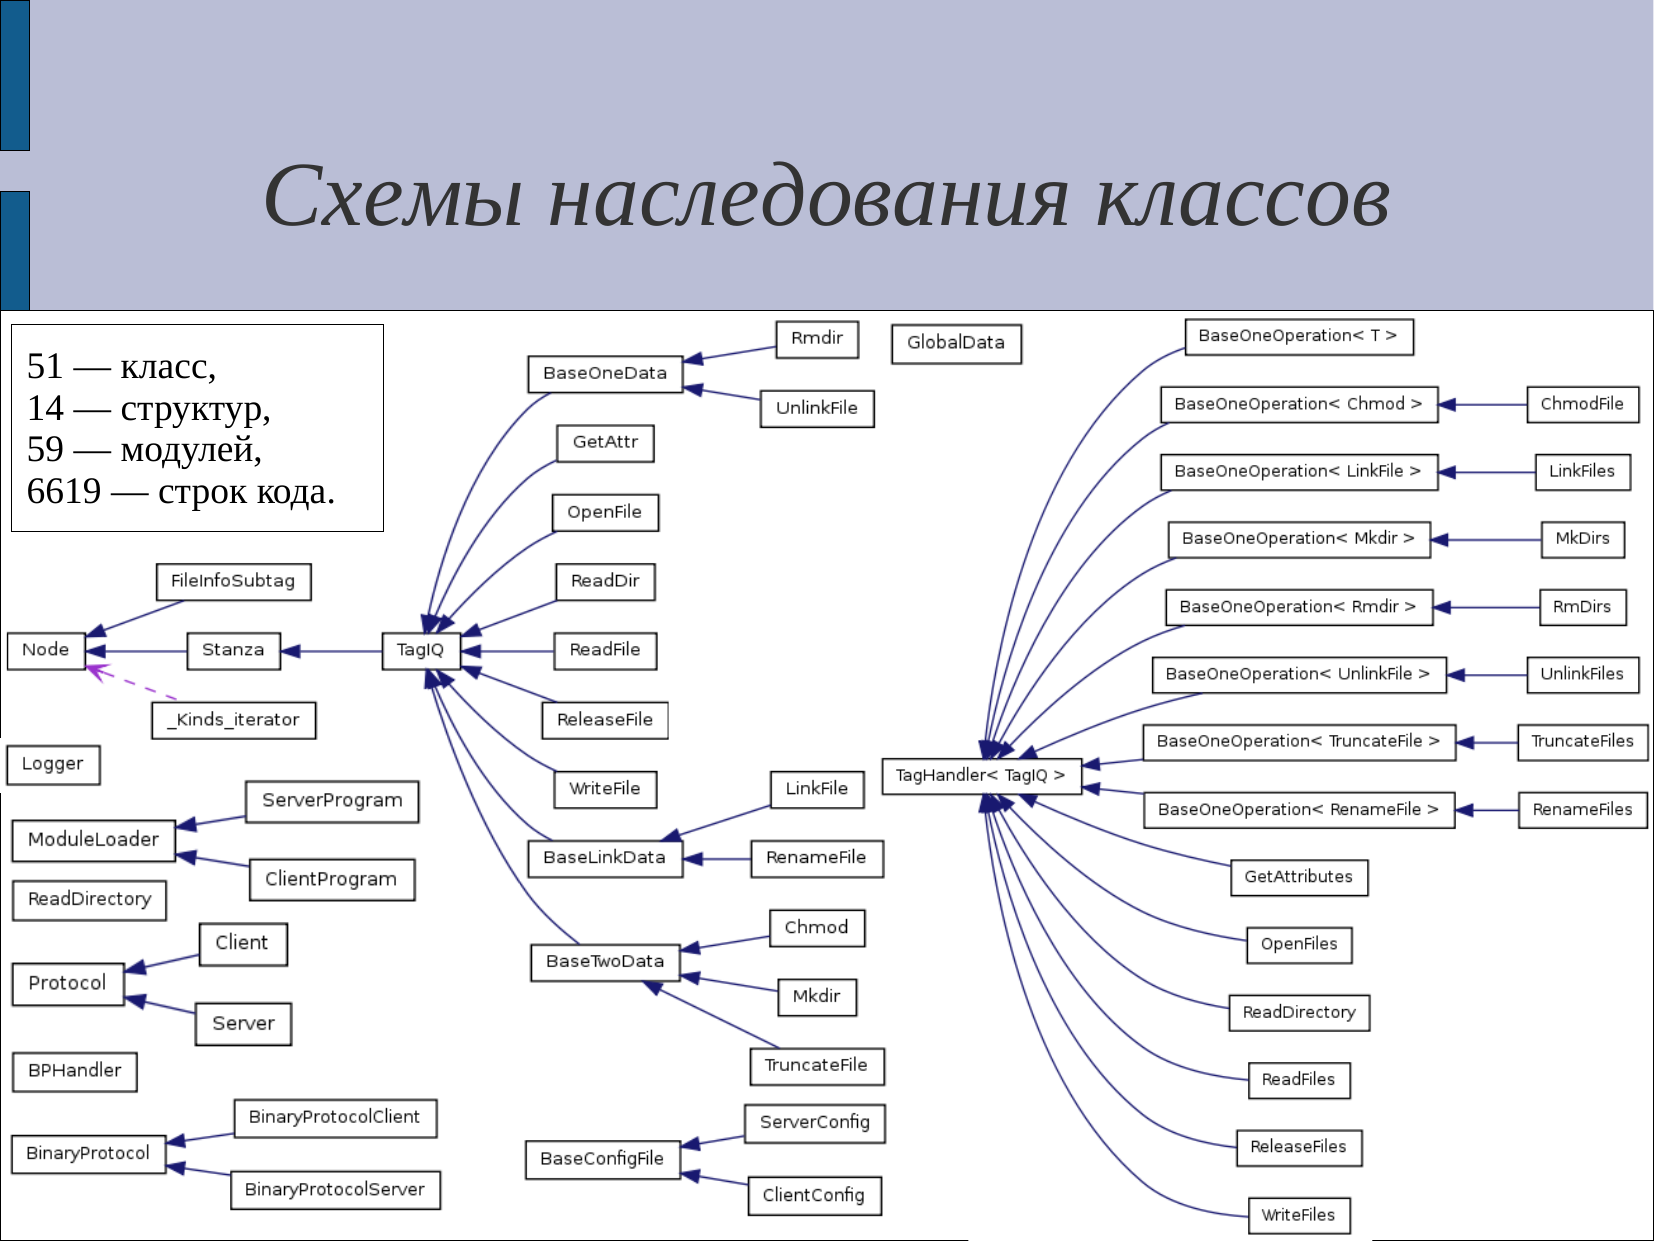

# Схемы наследования классов
51 — класс,
14 — структур,
59 — модулей,
6619 — строк кода.